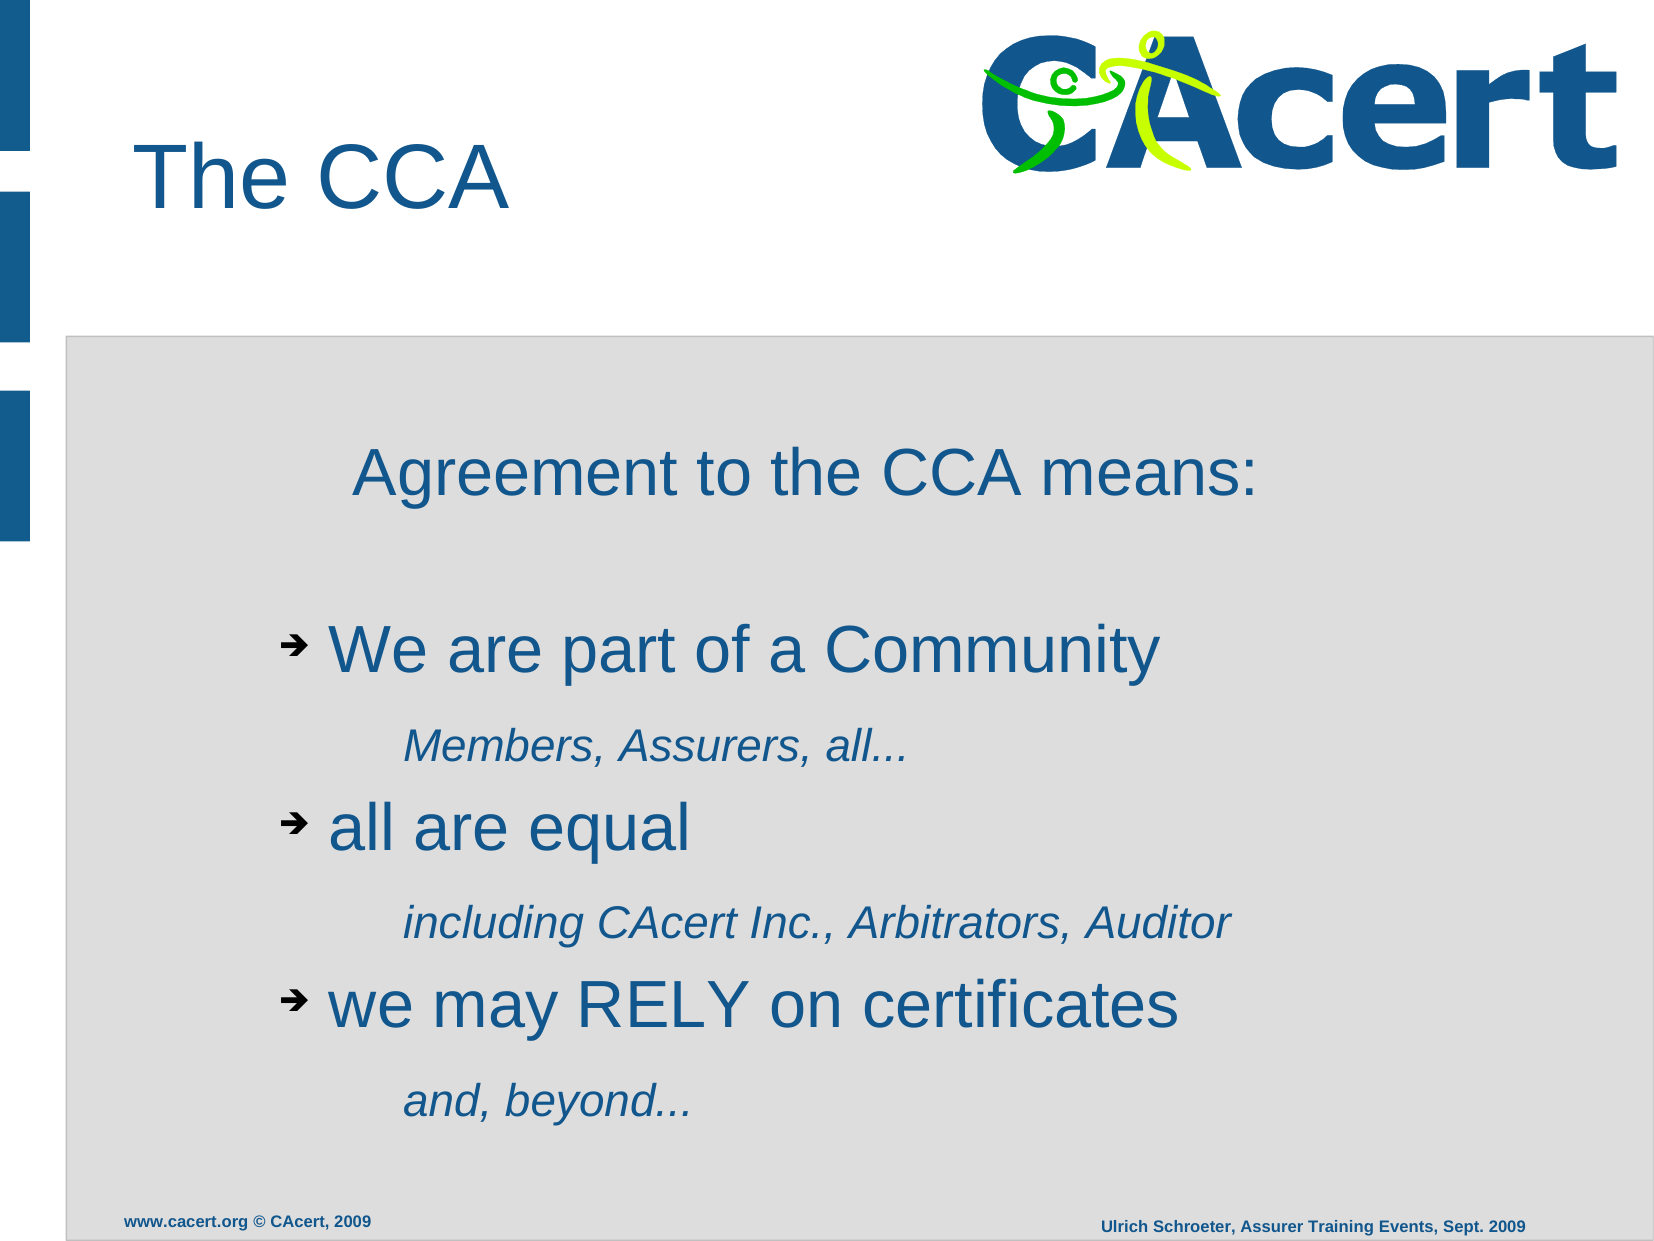

The CCA
 Agreement to the CCA means:
 We are part of a Community
 Members, Assurers, all...
 all are equal
 including CAcert Inc., Arbitrators, Auditor
 we may RELY on certificates
 and, beyond...